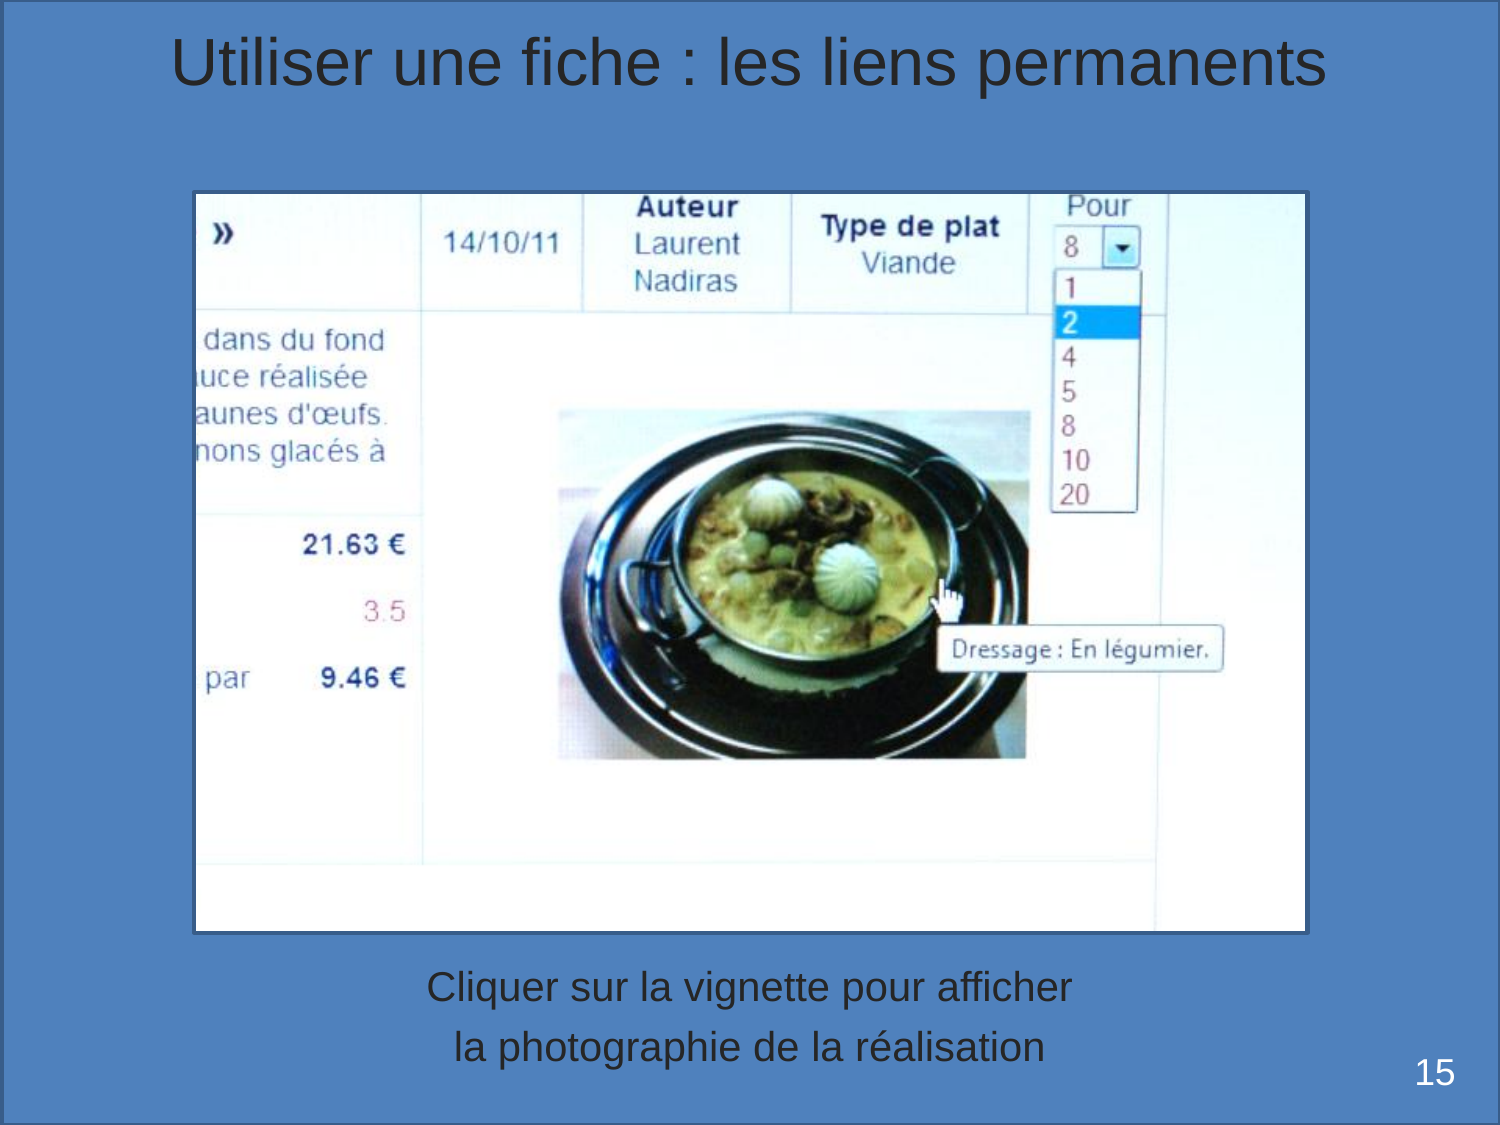

Utiliser une fiche : les liens permanents
# Cliquer sur la vignette pour afficher
la photographie de la réalisation